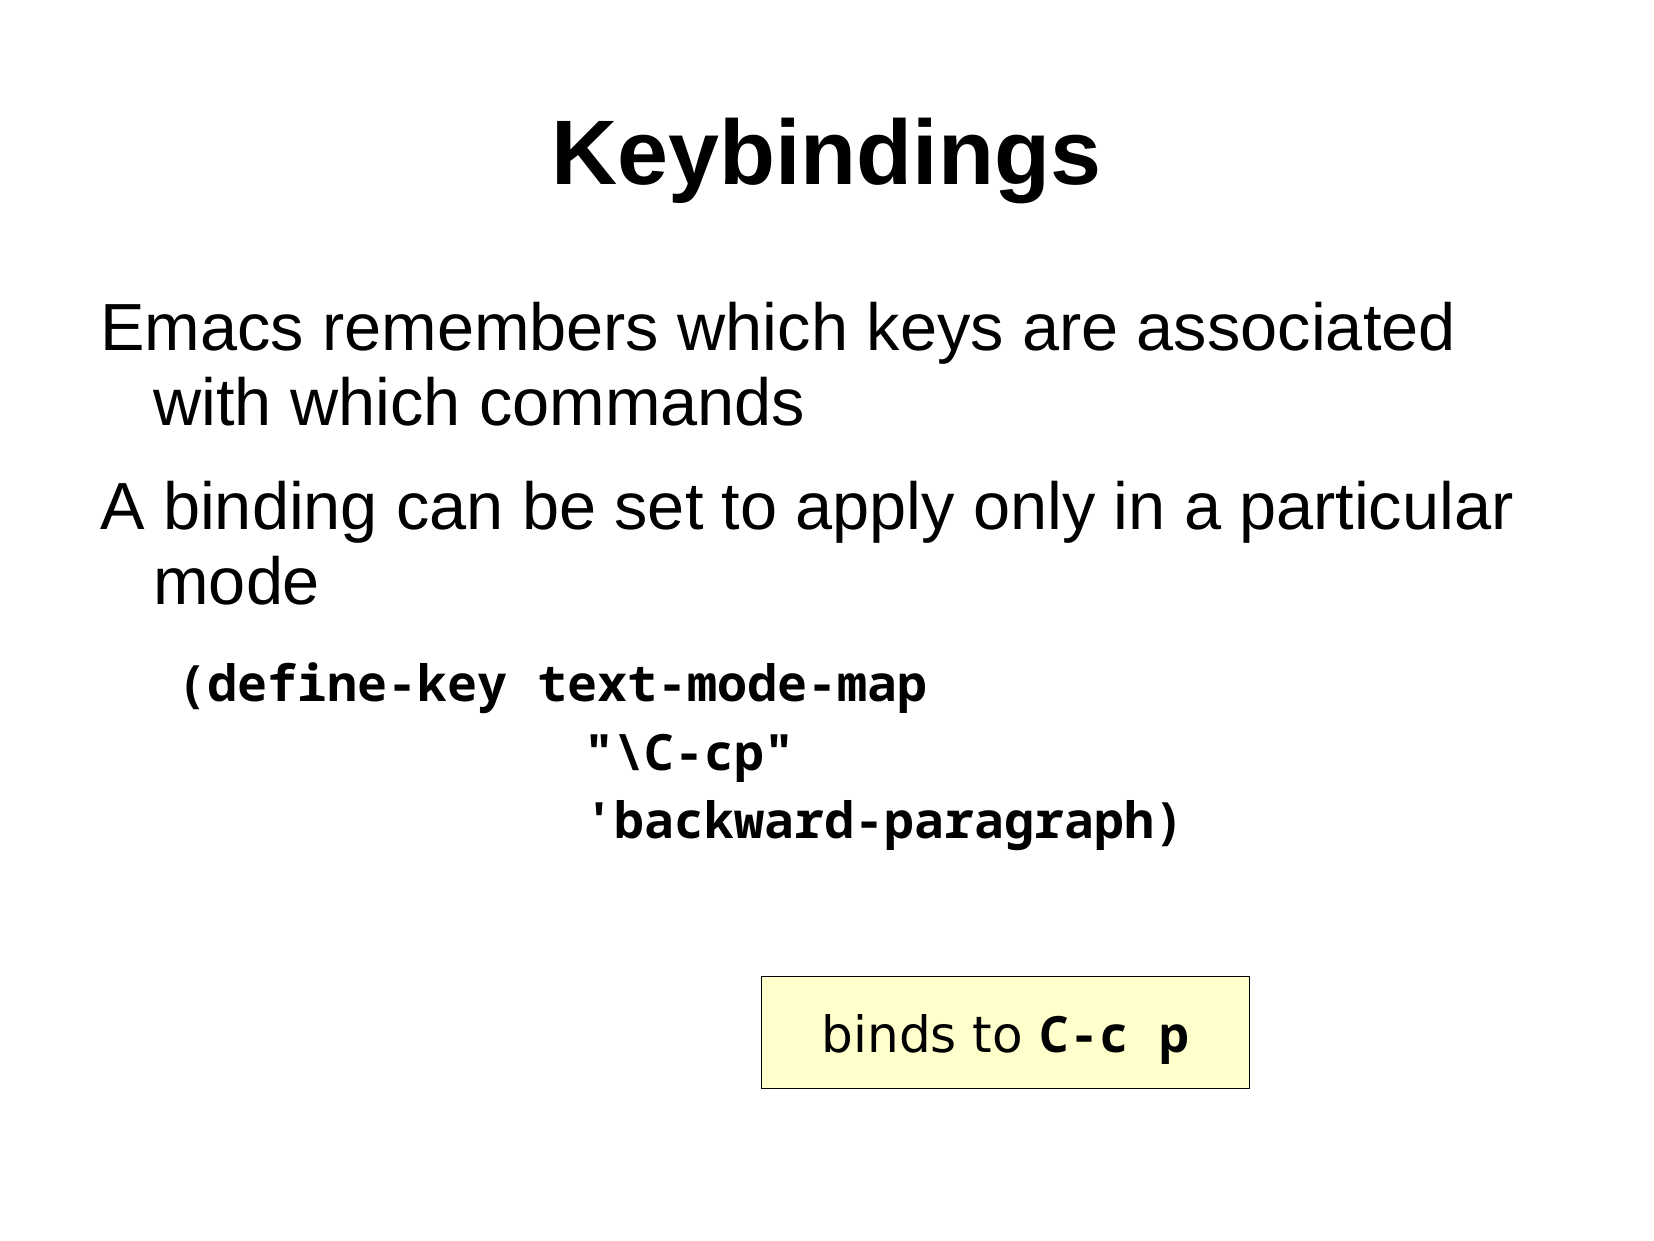

# Keybindings
Emacs remembers which keys are associated with which commands
A binding can be set to apply only in a particular mode
(define-key text-mode-map
 "\C-cp"
 'backward-paragraph)
binds to C-c p